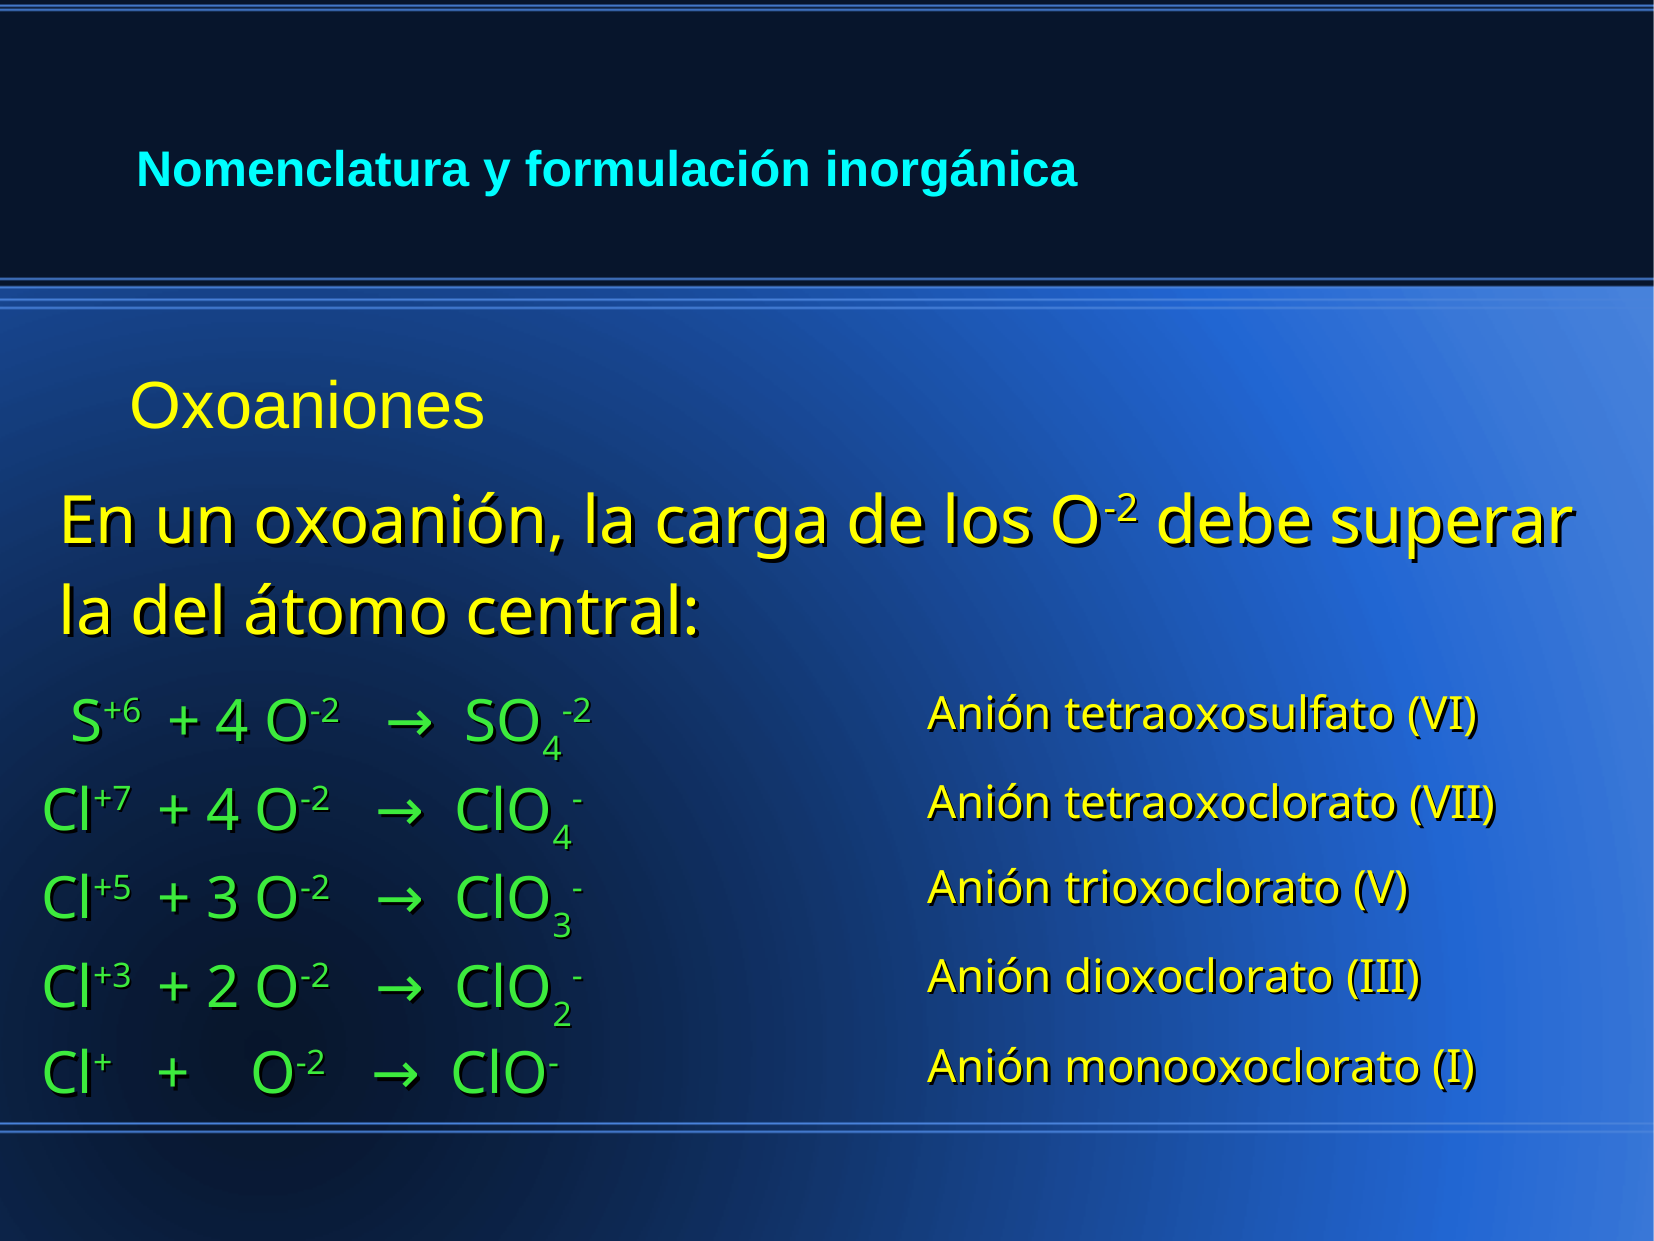

Nomenclatura y formulación inorgánica
# Oxoaniones
En un oxoanión, la carga de los O-2 debe superar la del átomo central:
S+6 + 4 O-2 → SO4-2
Anión tetraoxosulfato (VI)
Cl+7 + 4 O-2 → ClO4-
Anión tetraoxoclorato (VII)
Anión trioxoclorato (V)
Cl+5 + 3 O-2 → ClO3-
Anión dioxoclorato (III)
Cl+3 + 2 O-2 → ClO2-
Cl+ + O-2 → ClO-
Anión monooxoclorato (I)